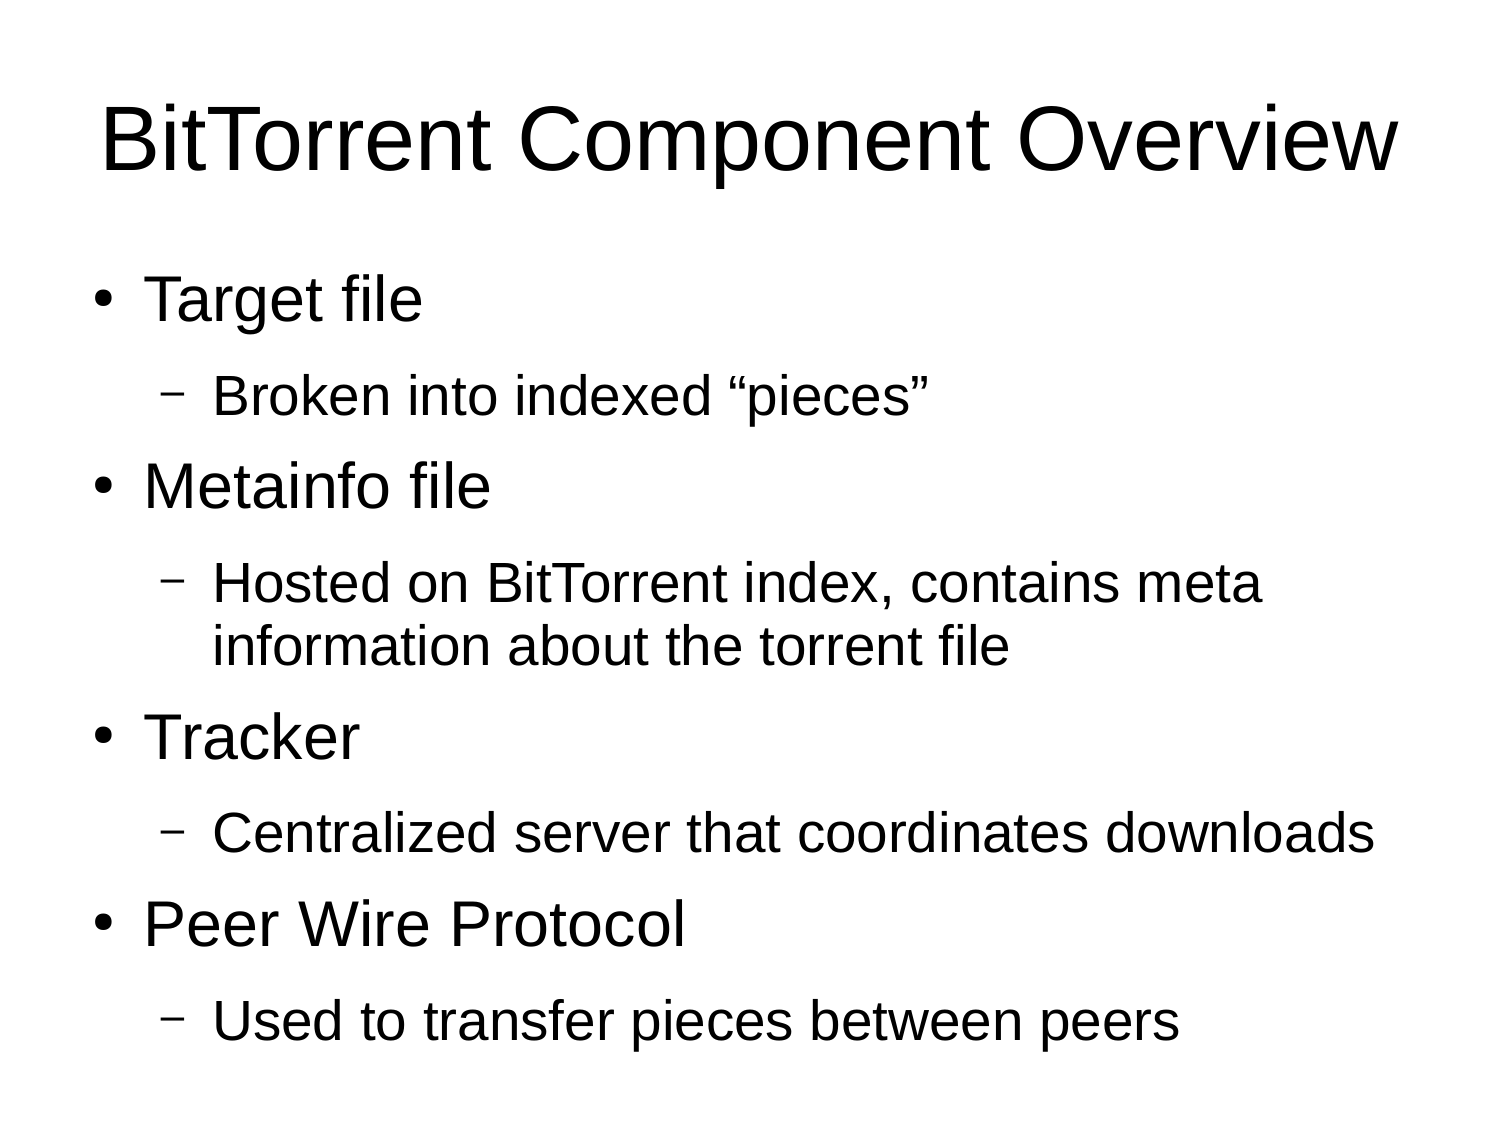

# BitTorrent Component Overview
Target file
Broken into indexed “pieces”
Metainfo file
Hosted on BitTorrent index, contains meta information about the torrent file
Tracker
Centralized server that coordinates downloads
Peer Wire Protocol
Used to transfer pieces between peers